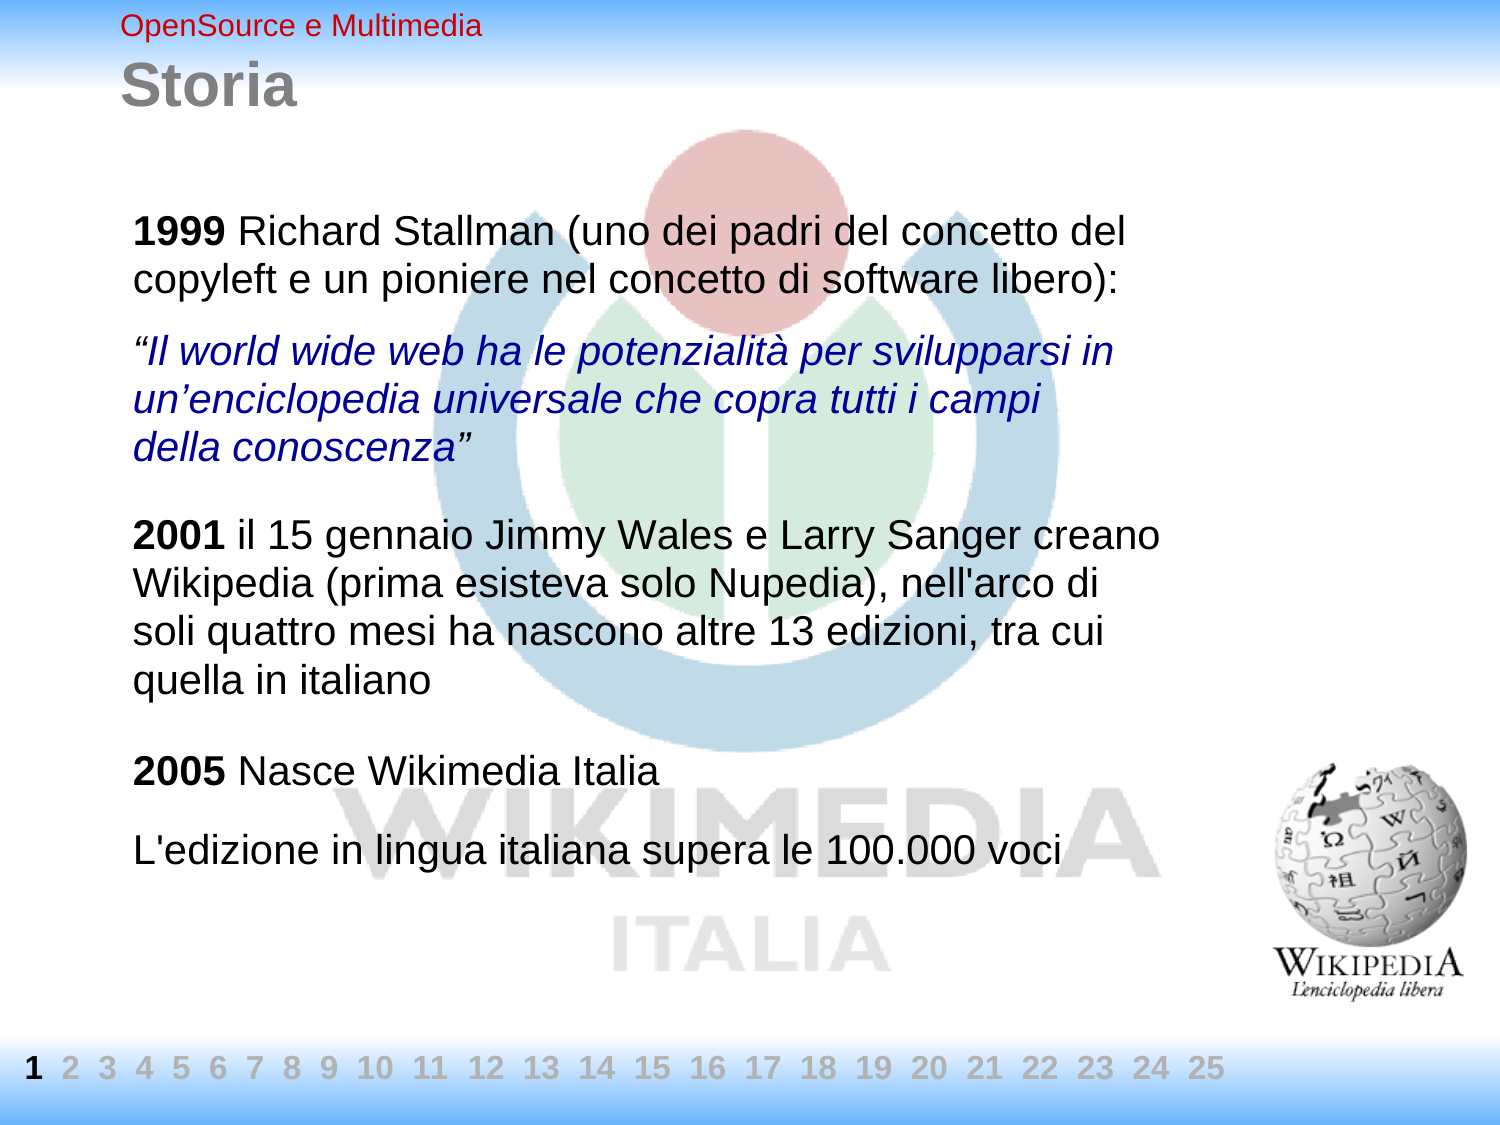

OpenSource e Multimedia
Storia
1999 Richard Stallman (uno dei padri del concetto del copyleft e un pioniere nel concetto di software libero):
“Il world wide web ha le potenzialità per svilupparsi in un’enciclopedia universale che copra tutti i campi della conoscenza”
2001 il 15 gennaio Jimmy Wales e Larry Sanger creano Wikipedia (prima esisteva solo Nupedia), nell'arco di soli quattro mesi ha nascono altre 13 edizioni, tra cui quella in italiano
2005 Nasce Wikimedia Italia
L'edizione in lingua italiana supera le 100.000 voci
1 2 3 4 5 6 7 8 9 10 11 12 13 14 15 16 17 18 19 20 21 22 23 24 25